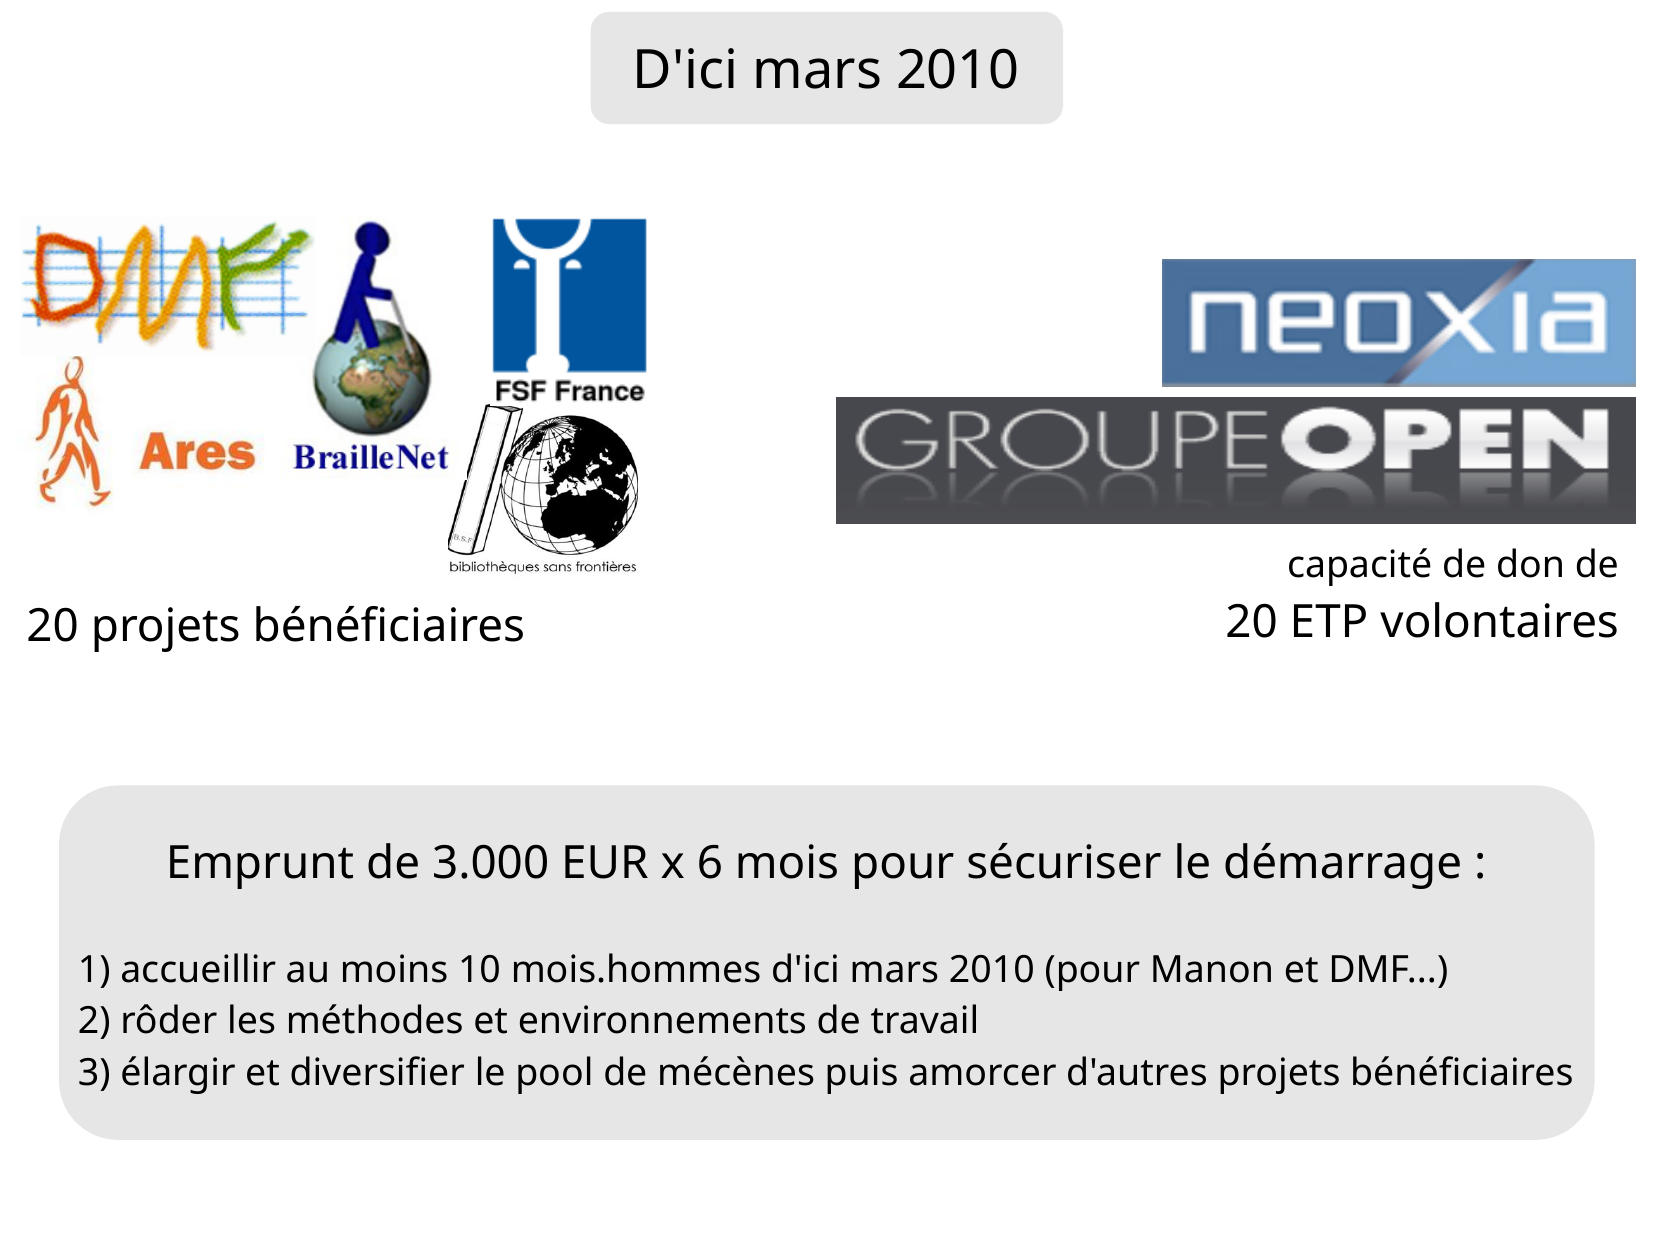

D'ici mars 2010
capacité de don de
20 ETP volontaires
20 projets bénéficiaires
Emprunt de 3.000 EUR x 6 mois pour sécuriser le démarrage :
1) accueillir au moins 10 mois.hommes d'ici mars 2010 (pour Manon et DMF...)
2) rôder les méthodes et environnements de travail
3) élargir et diversifier le pool de mécènes puis amorcer d'autres projets bénéficiaires